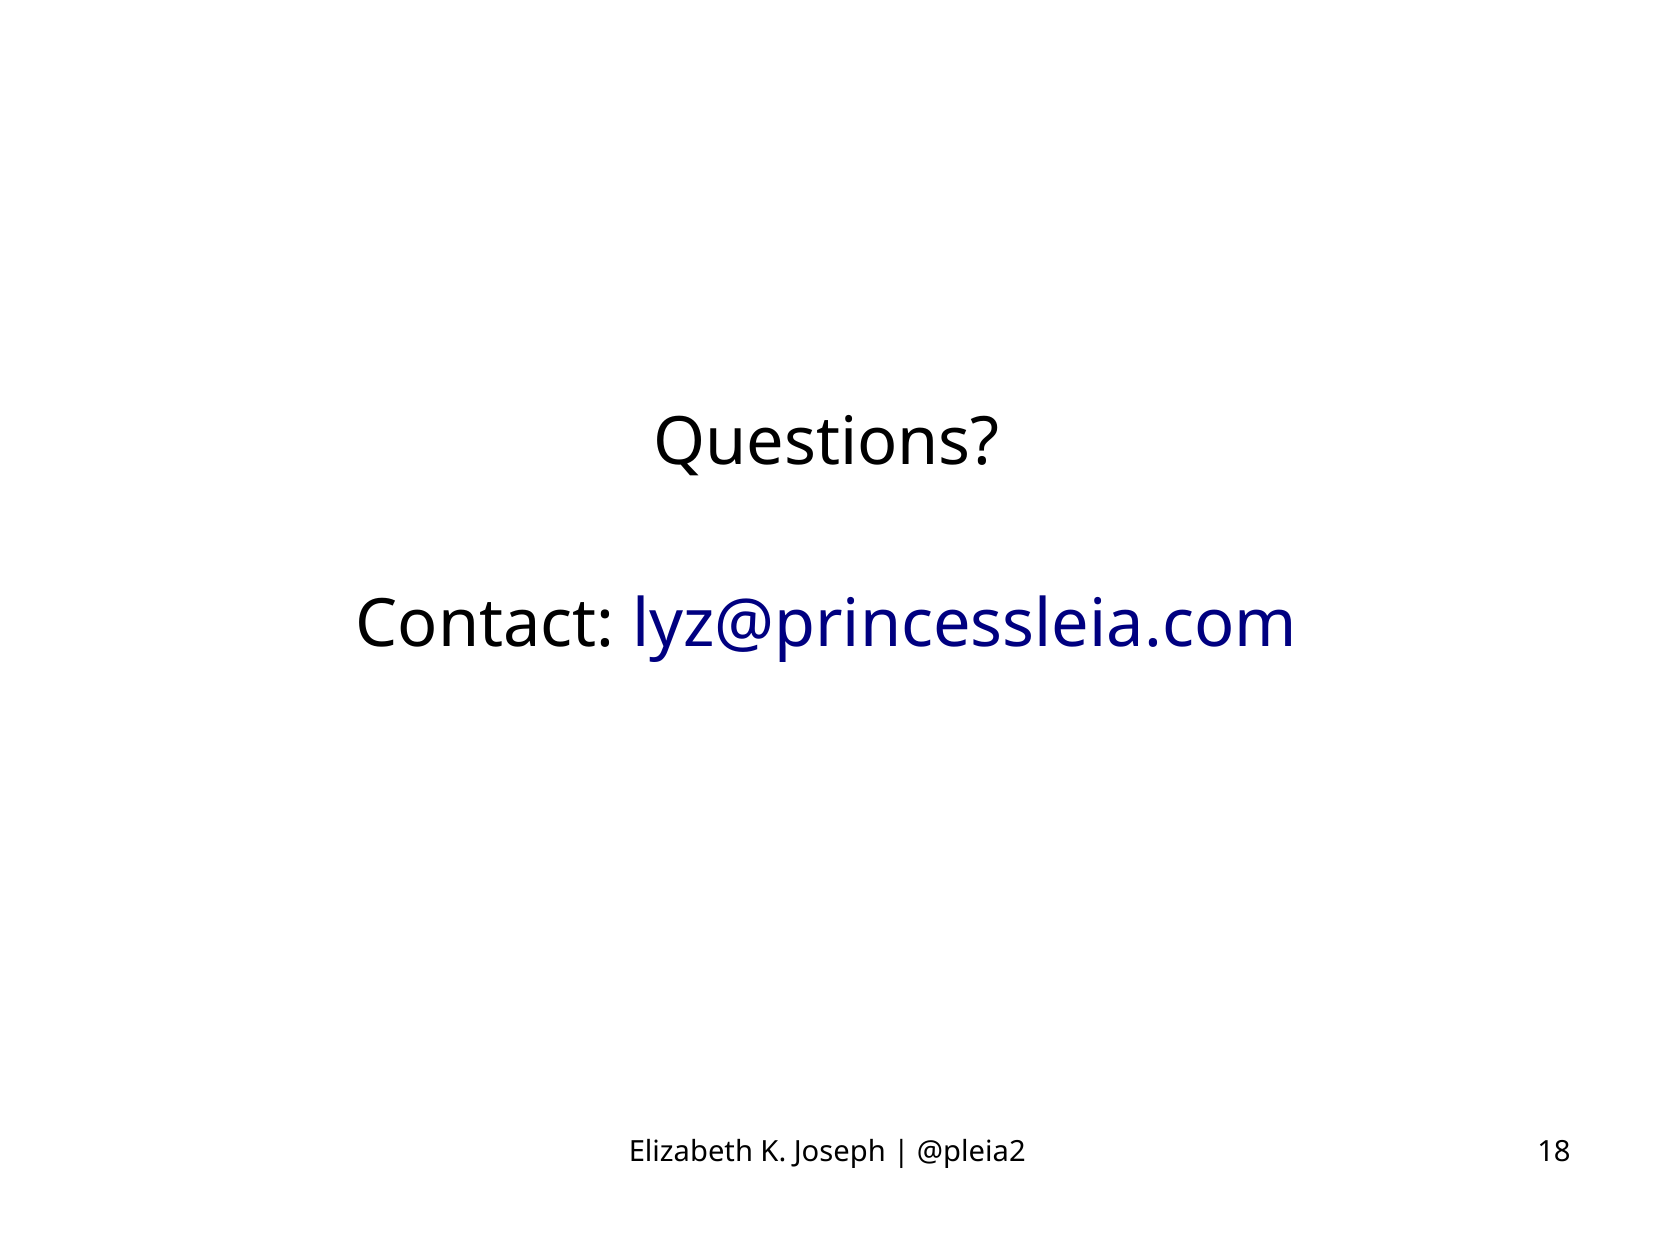

# Questions?
Contact: lyz@princessleia.com
Elizabeth K. Joseph | @pleia2
18